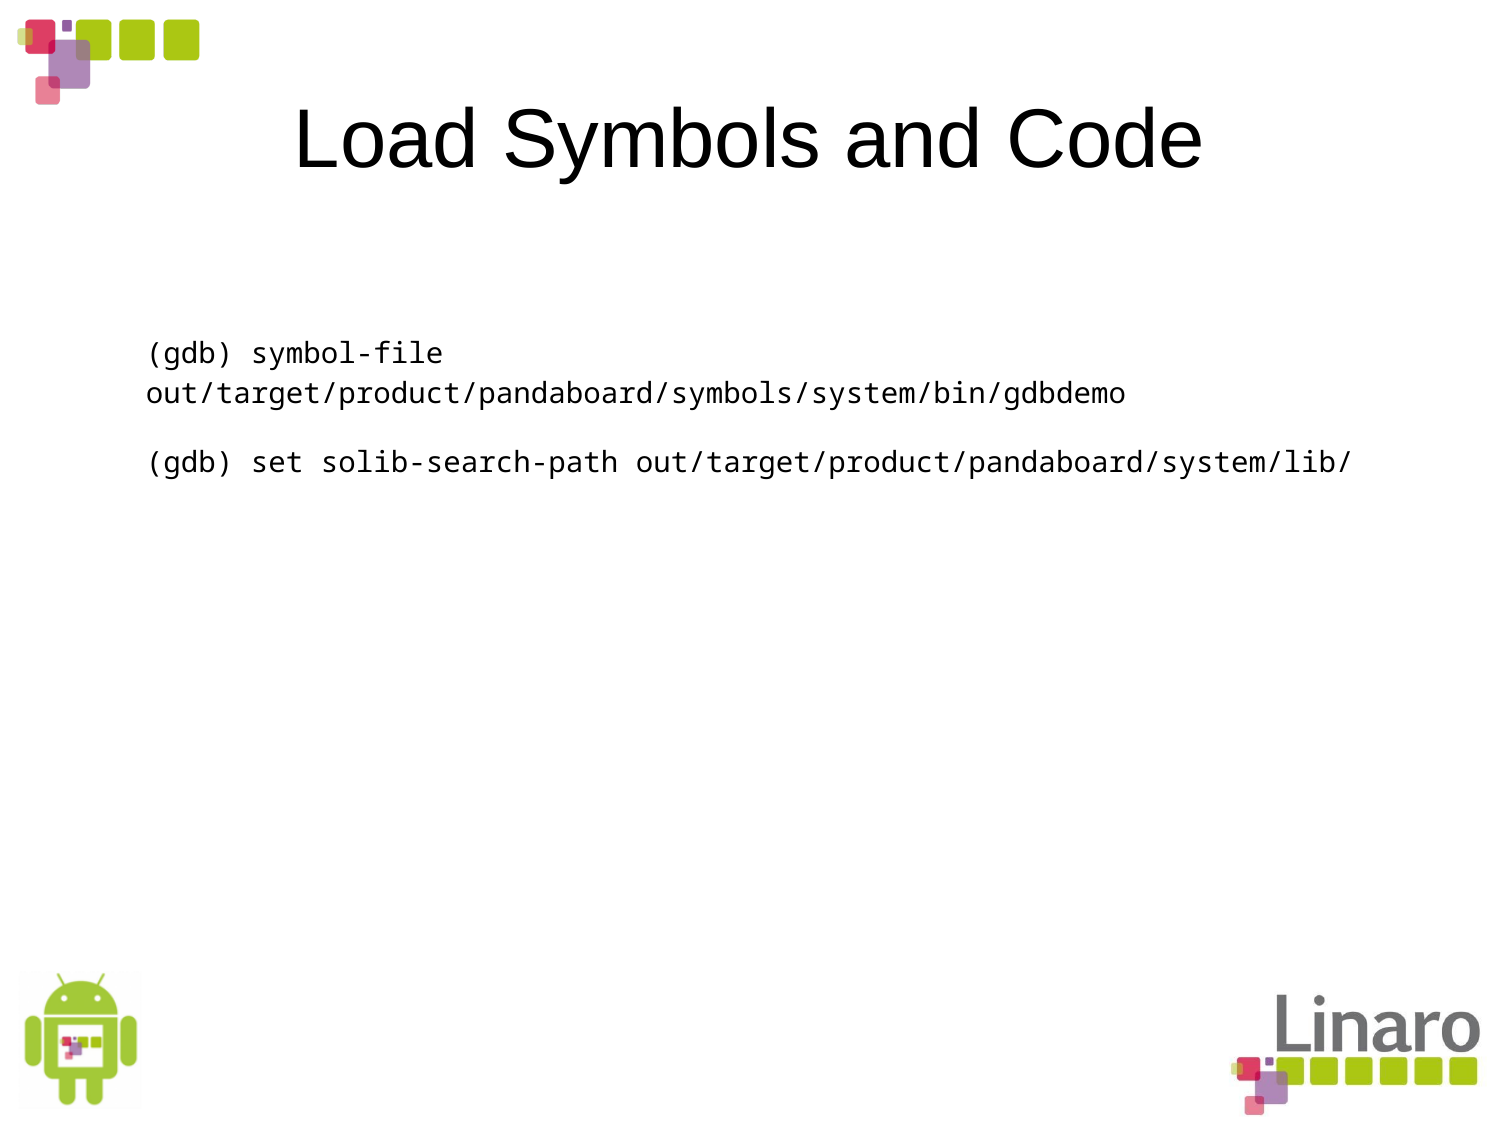

# Load Symbols and Code
(gdb) symbol-file out/target/product/pandaboard/symbols/system/bin/gdbdemo
(gdb) set solib-search-path out/target/product/pandaboard/system/lib/